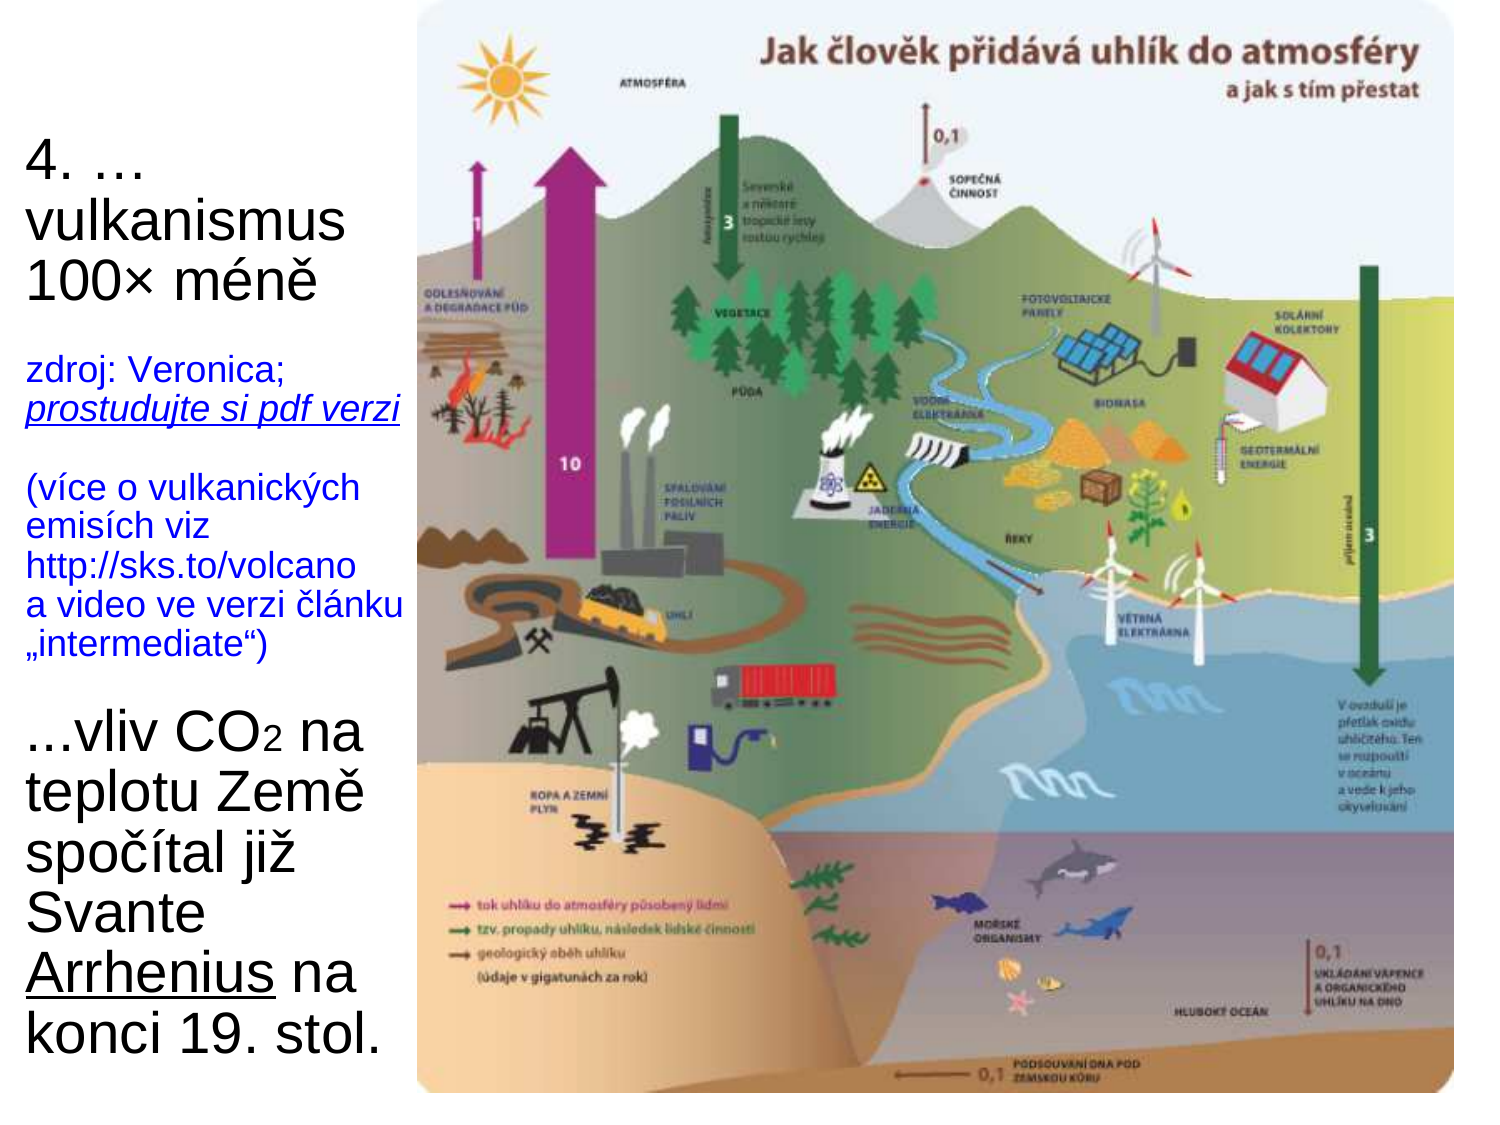

4. … vulkanismus 100× méně
zdroj: Veronica; prostudujte si pdf verzi
(více o vulkanických emisích viz http://sks.to/volcano
a video ve verzi článku „intermediate“)
...vliv CO2 na teplotu Země spočítal již Svante Arrhenius na konci 19. stol.